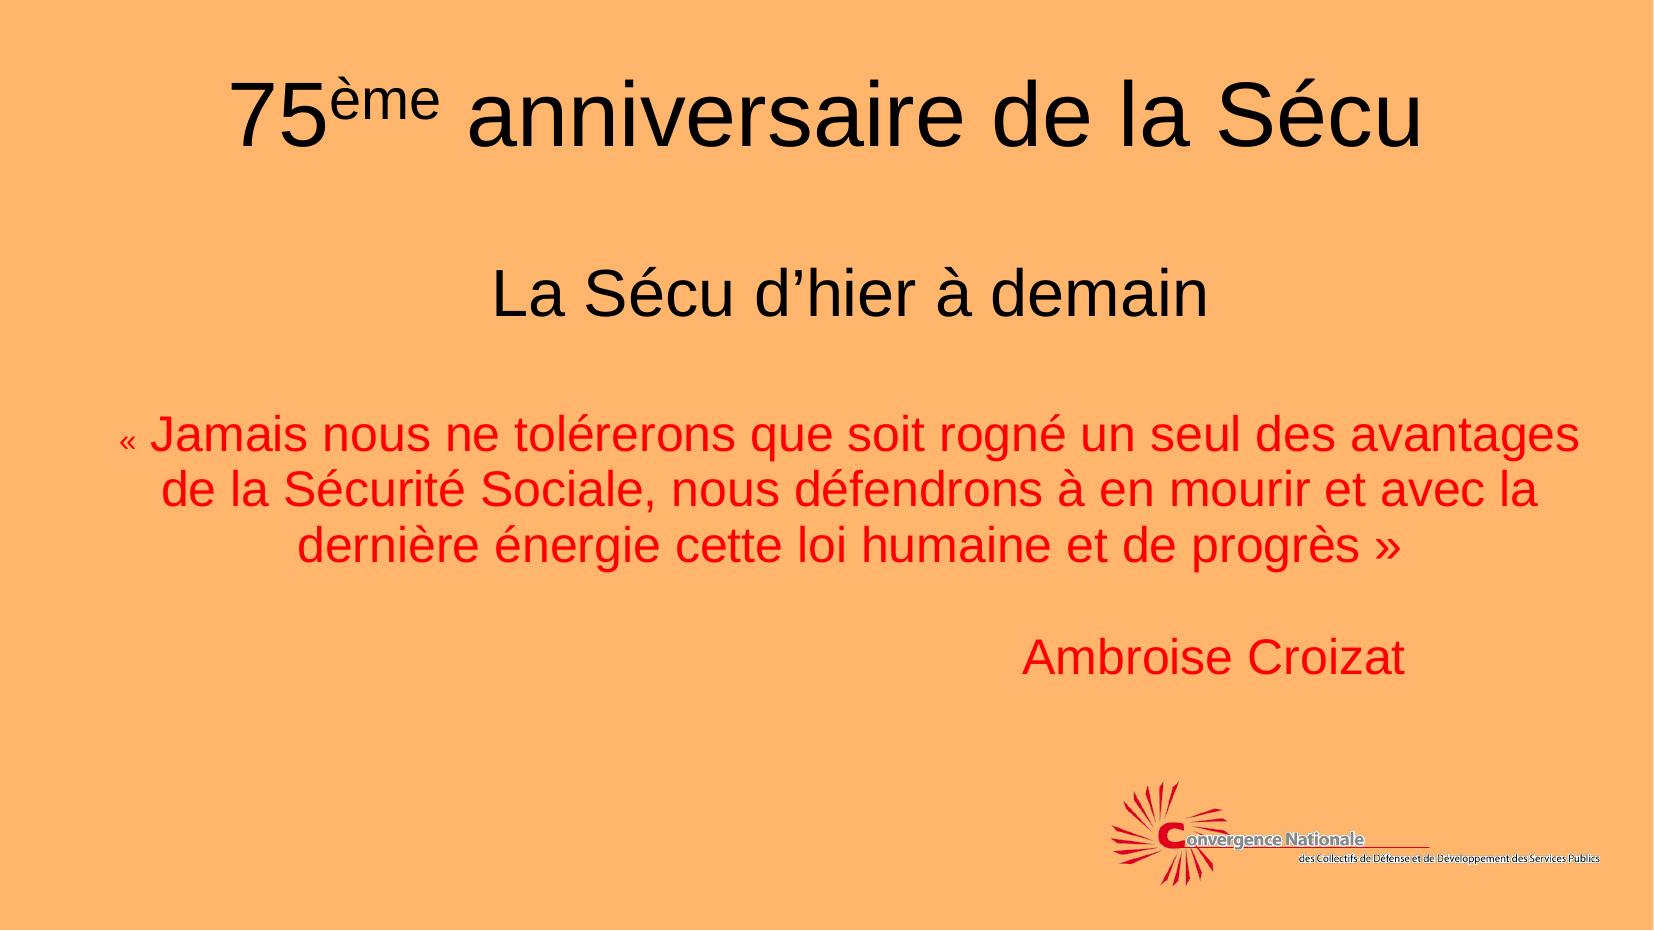

# 75ème anniversaire de la Sécu
La Sécu d’hier à demain
« Jamais nous ne tolérerons que soit rogné un seul des avantages de la Sécurité Sociale, nous défendrons à en mourir et avec la dernière énergie cette loi humaine et de progrès »
 Ambroise Croizat